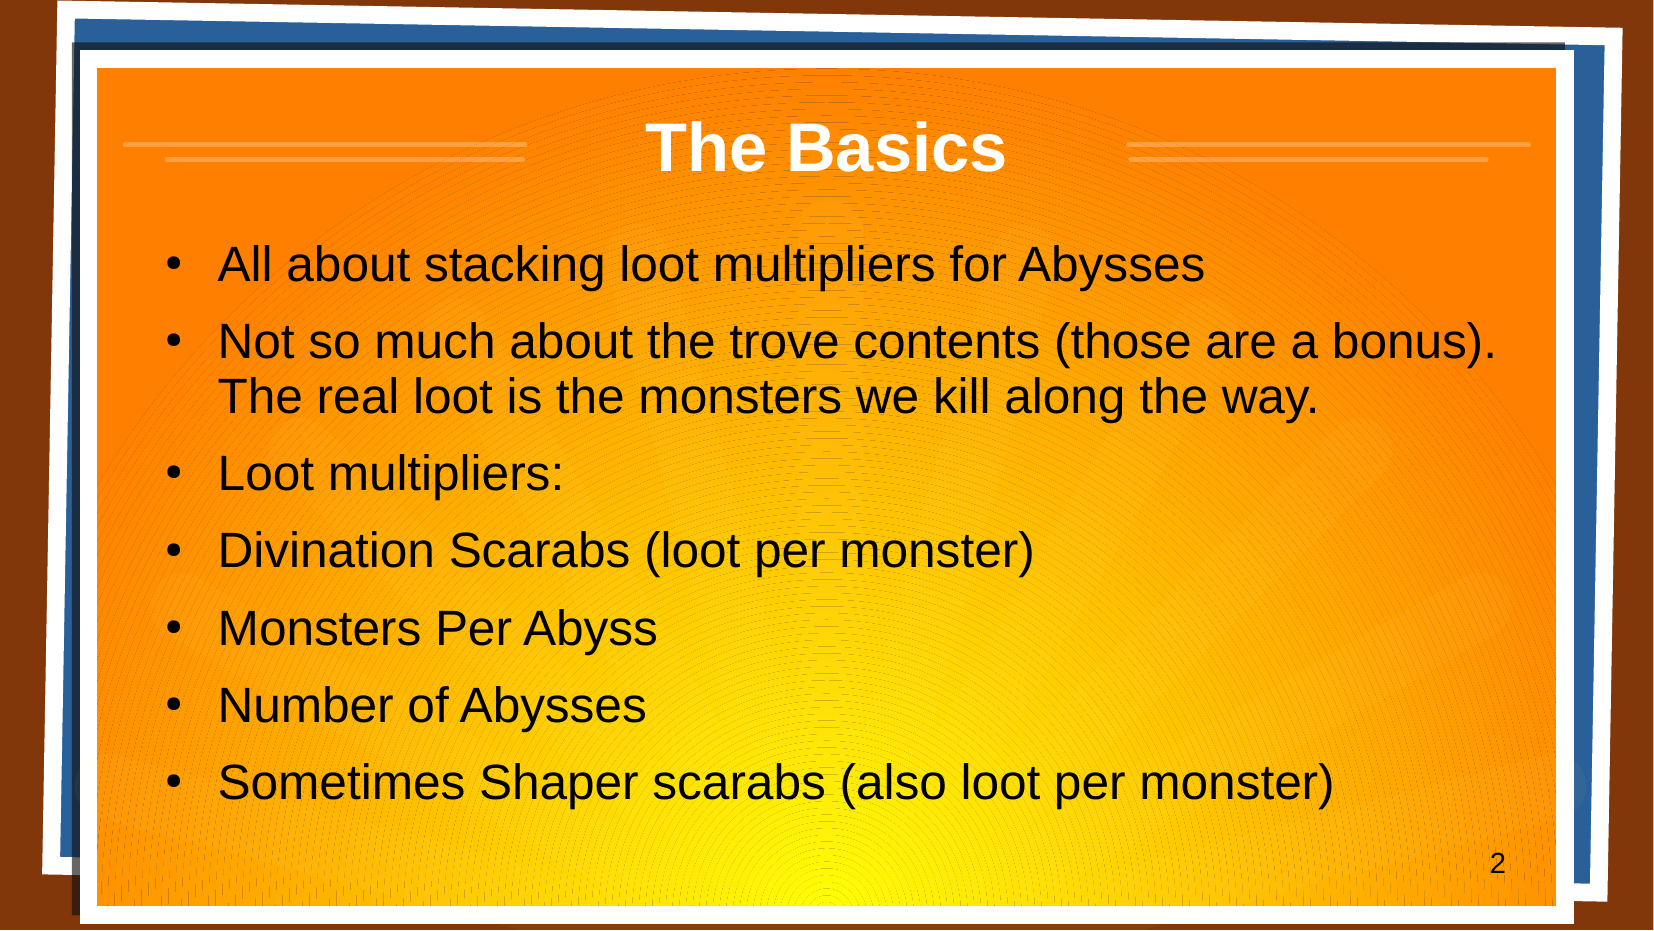

# The Basics
All about stacking loot multipliers for Abysses
Not so much about the trove contents (those are a bonus). The real loot is the monsters we kill along the way.
Loot multipliers:
Divination Scarabs (loot per monster)
Monsters Per Abyss
Number of Abysses
Sometimes Shaper scarabs (also loot per monster)
2